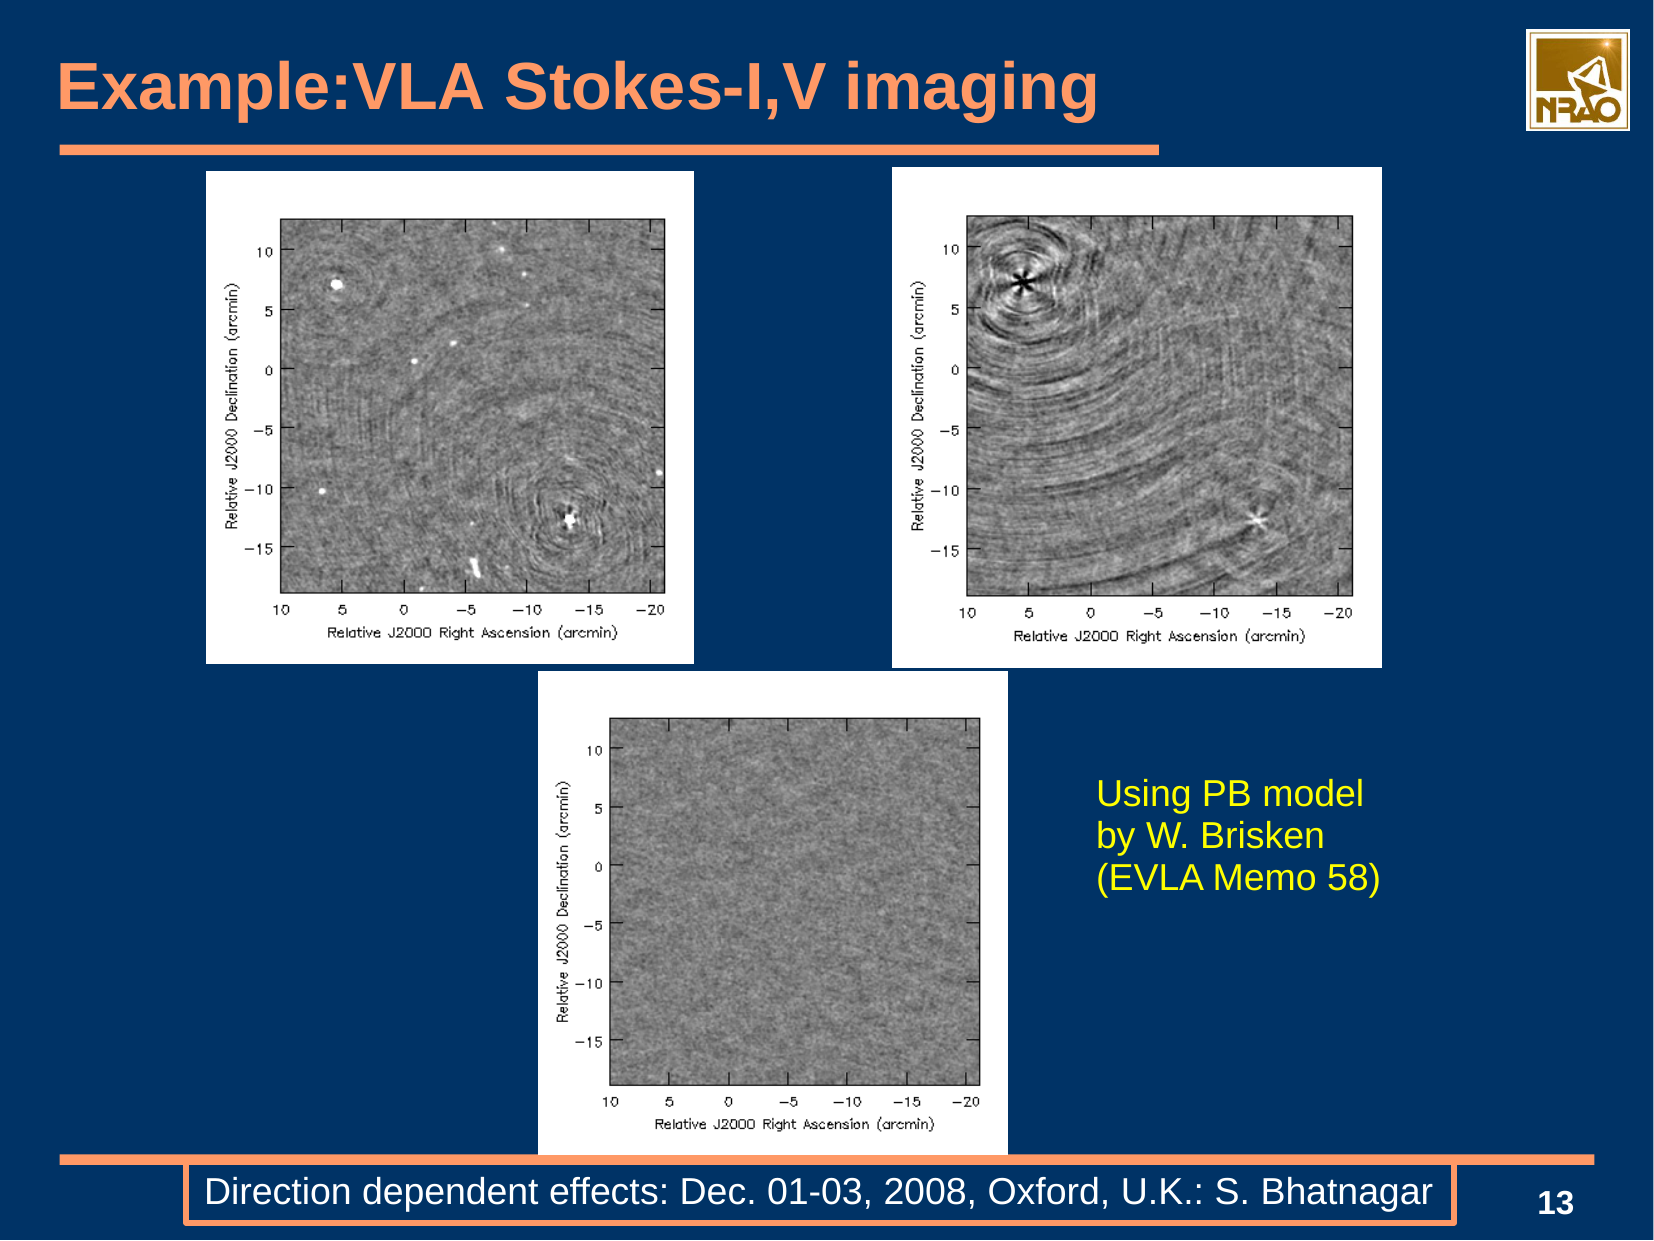

# Example:VLA Stokes-I,V imaging
Using PB model
by W. Brisken
(EVLA Memo 58)